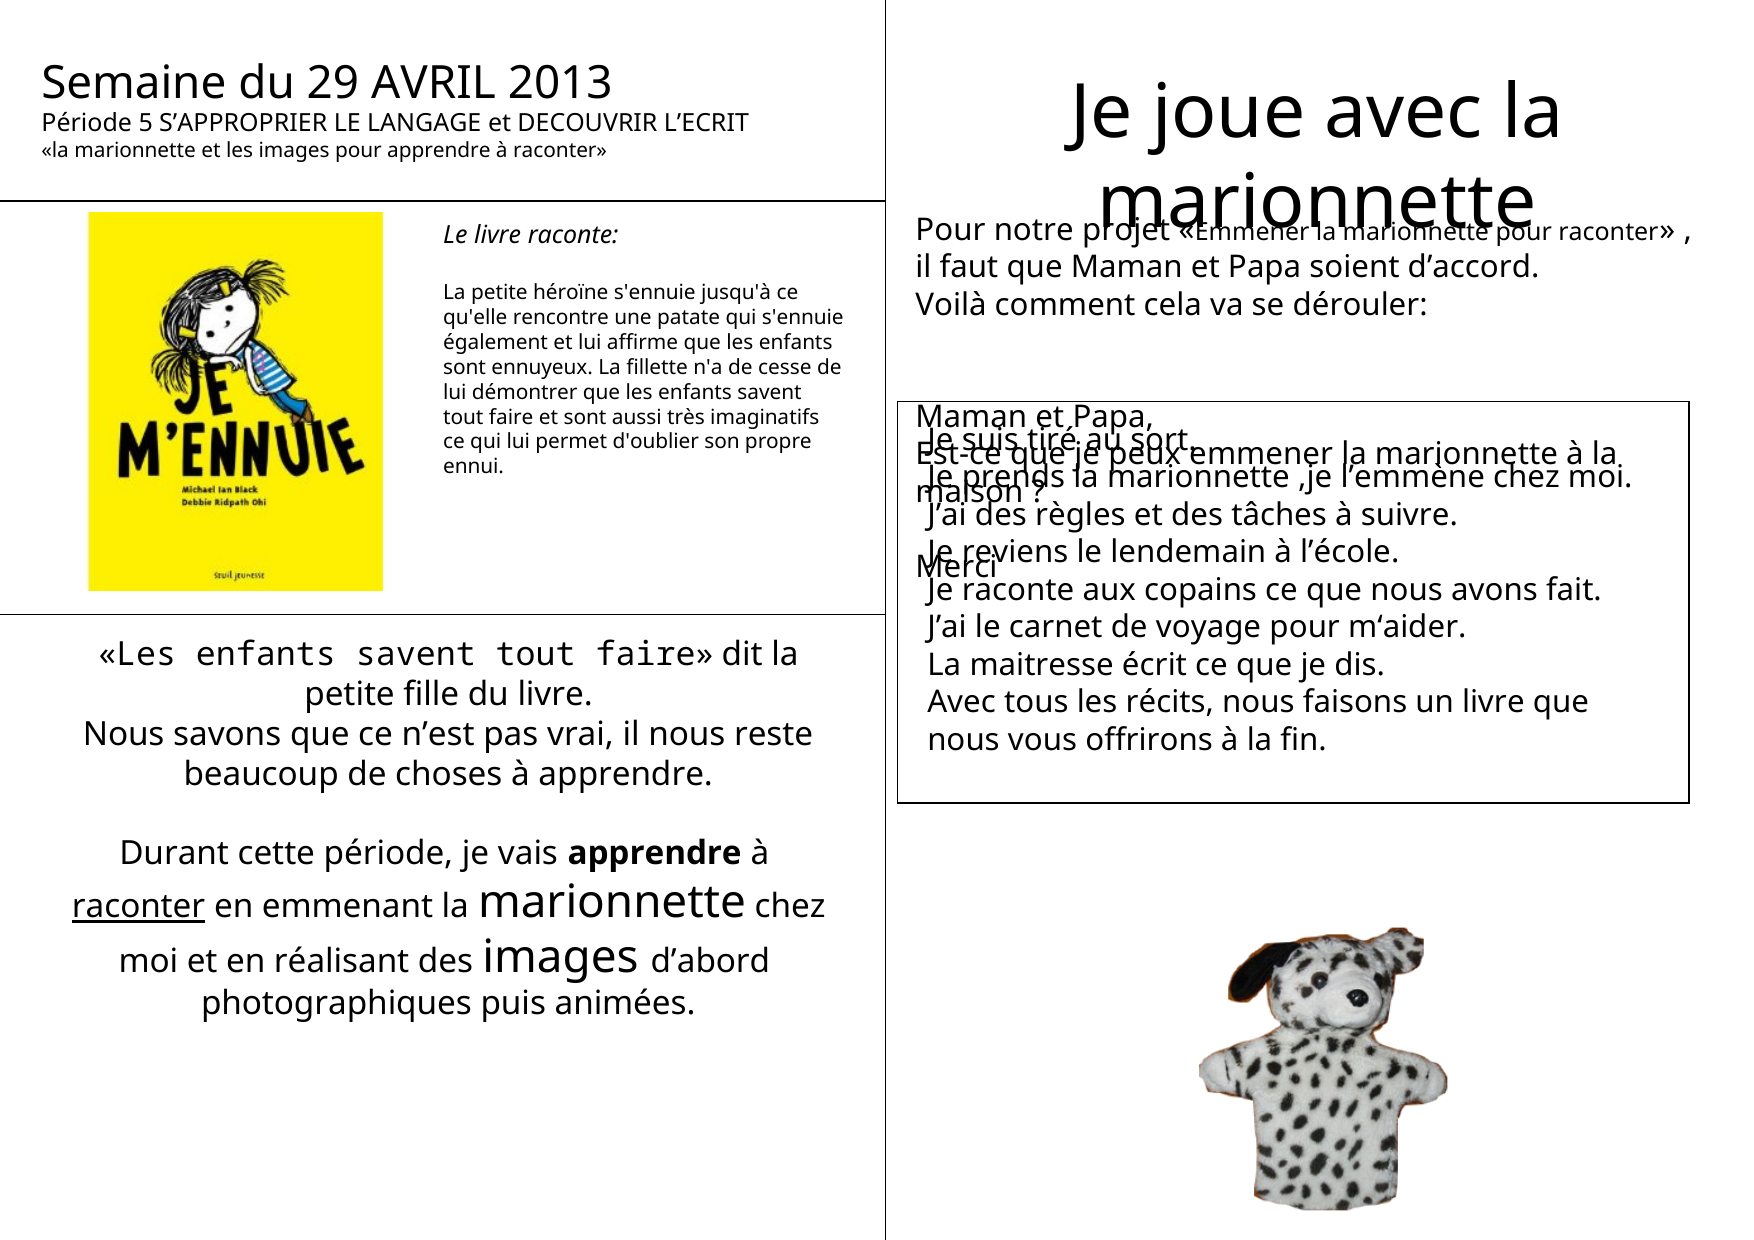

Semaine du 29 AVRIL 2013
Je joue avec la marionnette
Période 5 S’APPROPRIER LE LANGAGE et DECOUVRIR L’ECRIT
«la marionnette et les images pour apprendre à raconter»
Pour notre projet «Emmener la marionnette pour raconter» ,
il faut que Maman et Papa soient d’accord.
Voilà comment cela va se dérouler:
Maman et Papa,
Est-ce que je peux emmener la marionnette à la
maison ?
Merci
Le livre raconte:
La petite héroïne s'ennuie jusqu'à ce qu'elle rencontre une patate qui s'ennuie également et lui affirme que les enfants sont ennuyeux. La fillette n'a de cesse de lui démontrer que les enfants savent tout faire et sont aussi très imaginatifs ce qui lui permet d'oublier son propre ennui.
Je suis tiré au sort.
Je prends la marionnette ,je l’emmène chez moi.
J’ai des règles et des tâches à suivre.
Je reviens le lendemain à l’école.
Je raconte aux copains ce que nous avons fait.
J’ai le carnet de voyage pour m‘aider.
La maitresse écrit ce que je dis.
Avec tous les récits, nous faisons un livre que nous vous offrirons à la fin.
«Les enfants savent tout faire» dit la petite fille du livre.
Nous savons que ce n’est pas vrai, il nous reste beaucoup de choses à apprendre.
Durant cette période, je vais apprendre à
raconter en emmenant la marionnette chez moi et en réalisant des images d’abord
photographiques puis animées.